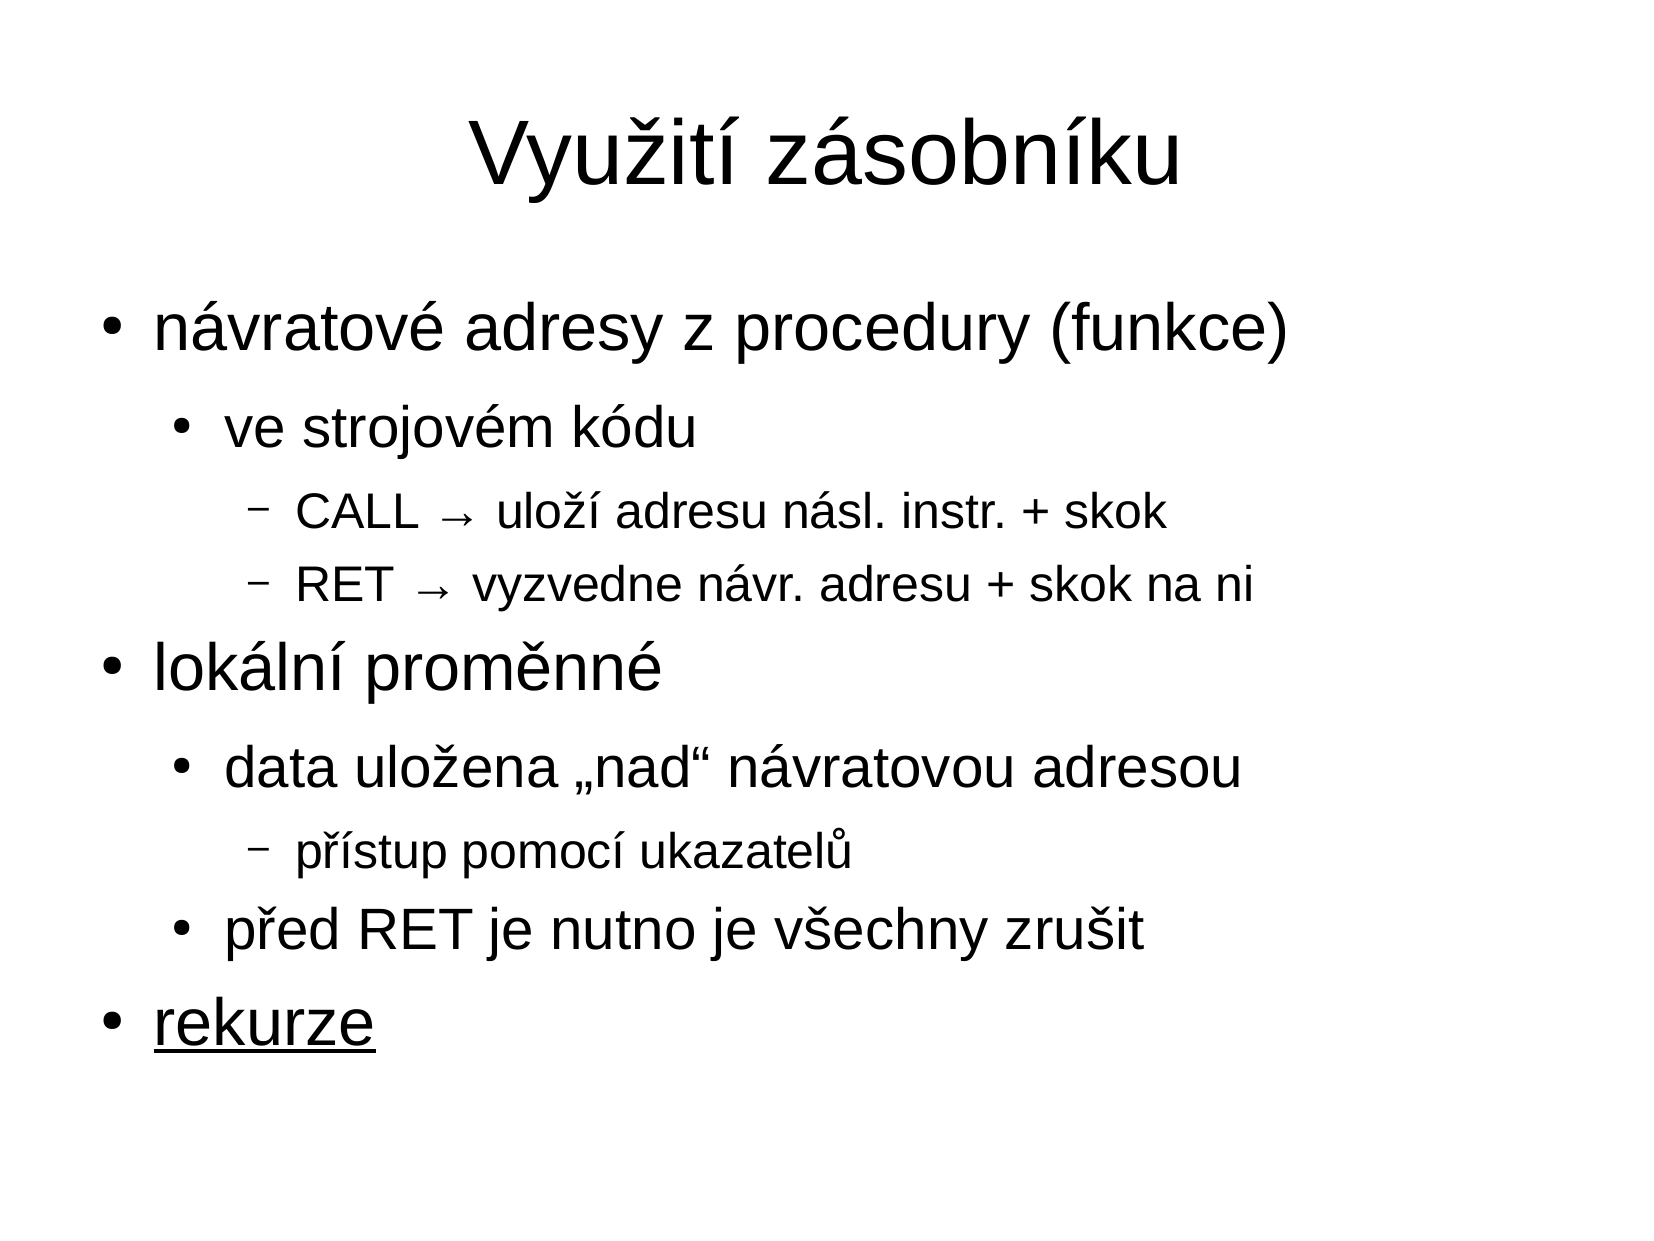

# Využití zásobníku
návratové adresy z procedury (funkce)
ve strojovém kódu
CALL → uloží adresu násl. instr. + skok
RET → vyzvedne návr. adresu + skok na ni
lokální proměnné
data uložena „nad“ návratovou adresou
přístup pomocí ukazatelů
před RET je nutno je všechny zrušit
rekurze